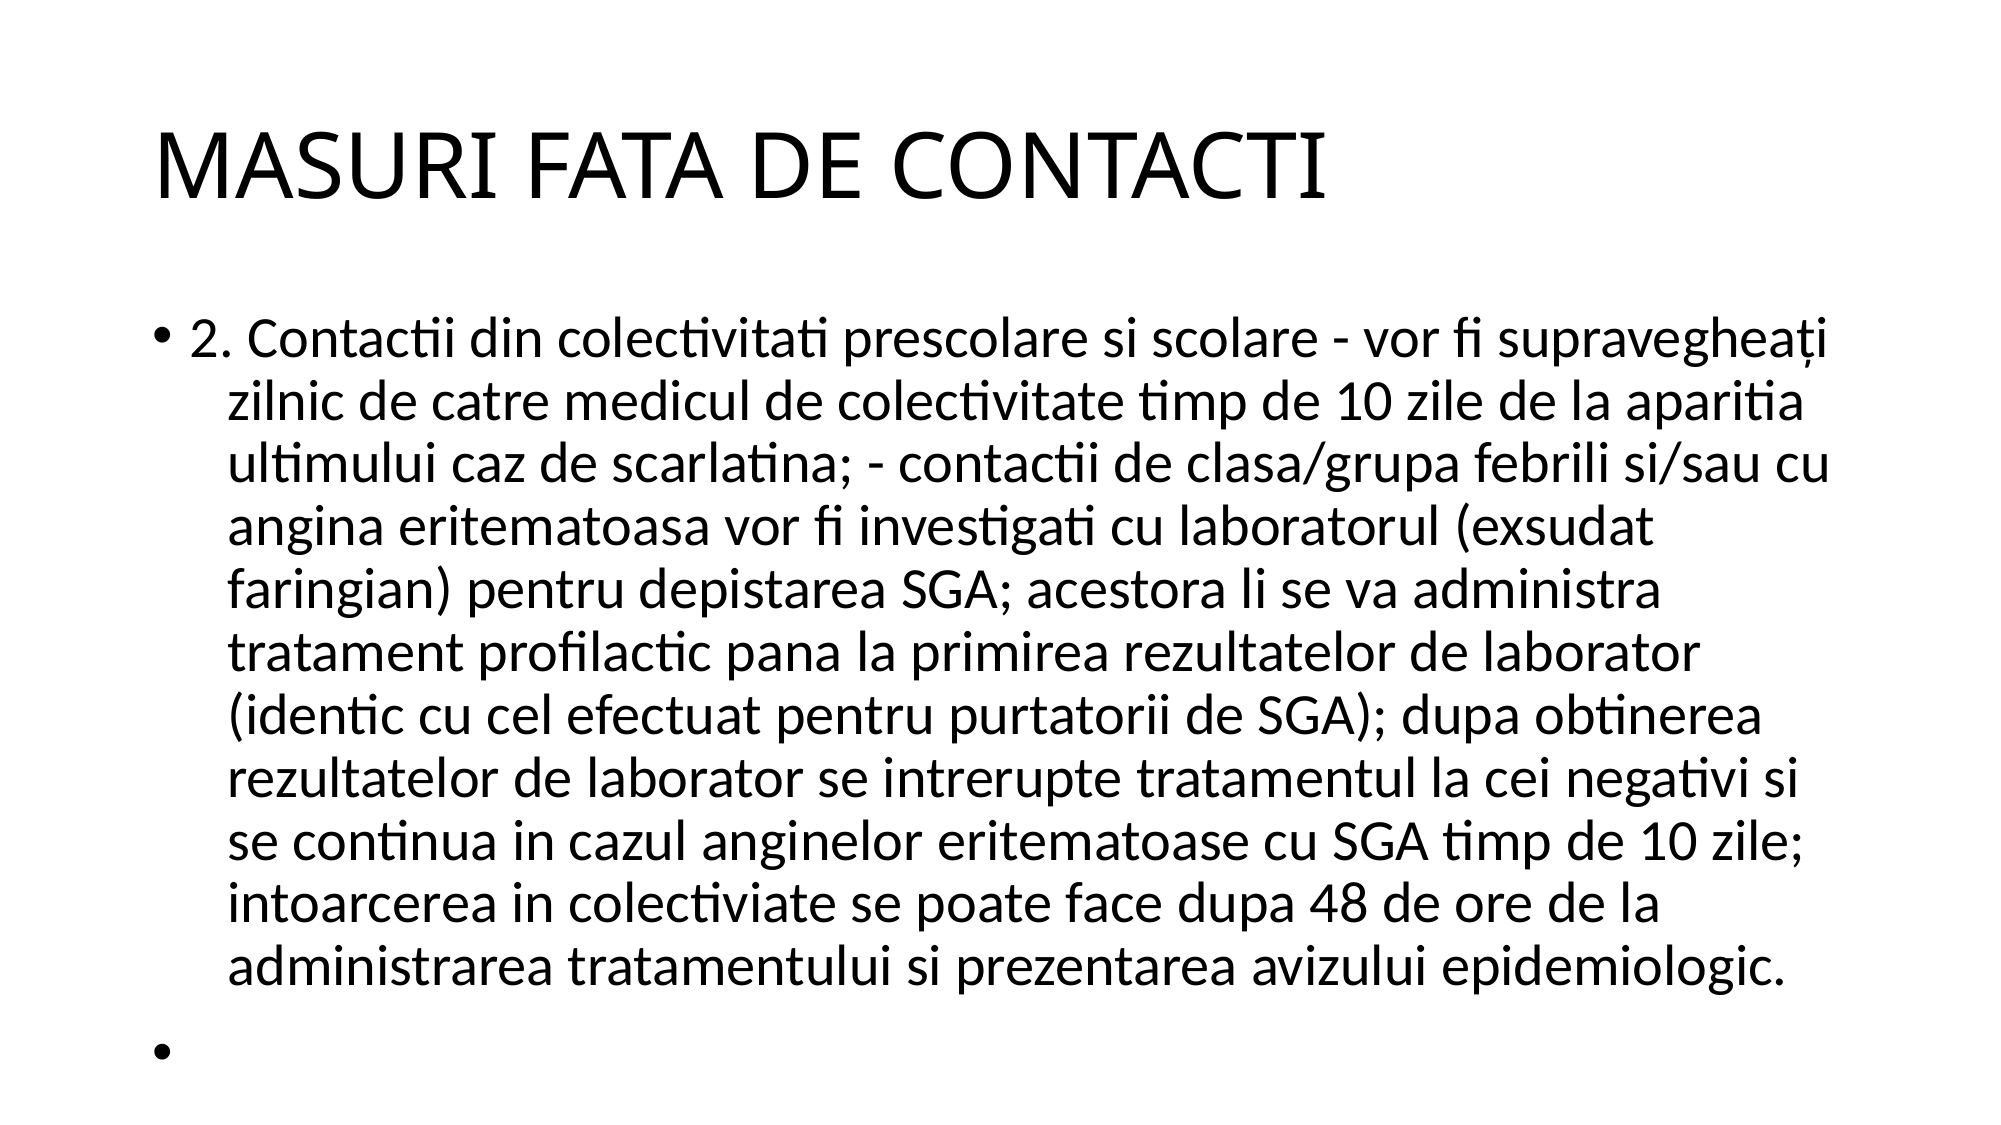

# MASURI FATA DE CONTACTI
2. Contactii din colectivitati prescolare si scolare - vor fi supravegheaţi zilnic de catre medicul de colectivitate timp de 10 zile de la aparitia ultimului caz de scarlatina; - contactii de clasa/grupa febrili si/sau cu angina eritematoasa vor fi investigati cu laboratorul (exsudat faringian) pentru depistarea SGA; acestora li se va administra tratament profilactic pana la primirea rezultatelor de laborator (identic cu cel efectuat pentru purtatorii de SGA); dupa obtinerea rezultatelor de laborator se intrerupte tratamentul la cei negativi si se continua in cazul anginelor eritematoase cu SGA timp de 10 zile; intoarcerea in colectiviate se poate face dupa 48 de ore de la administrarea tratamentului si prezentarea avizului epidemiologic.